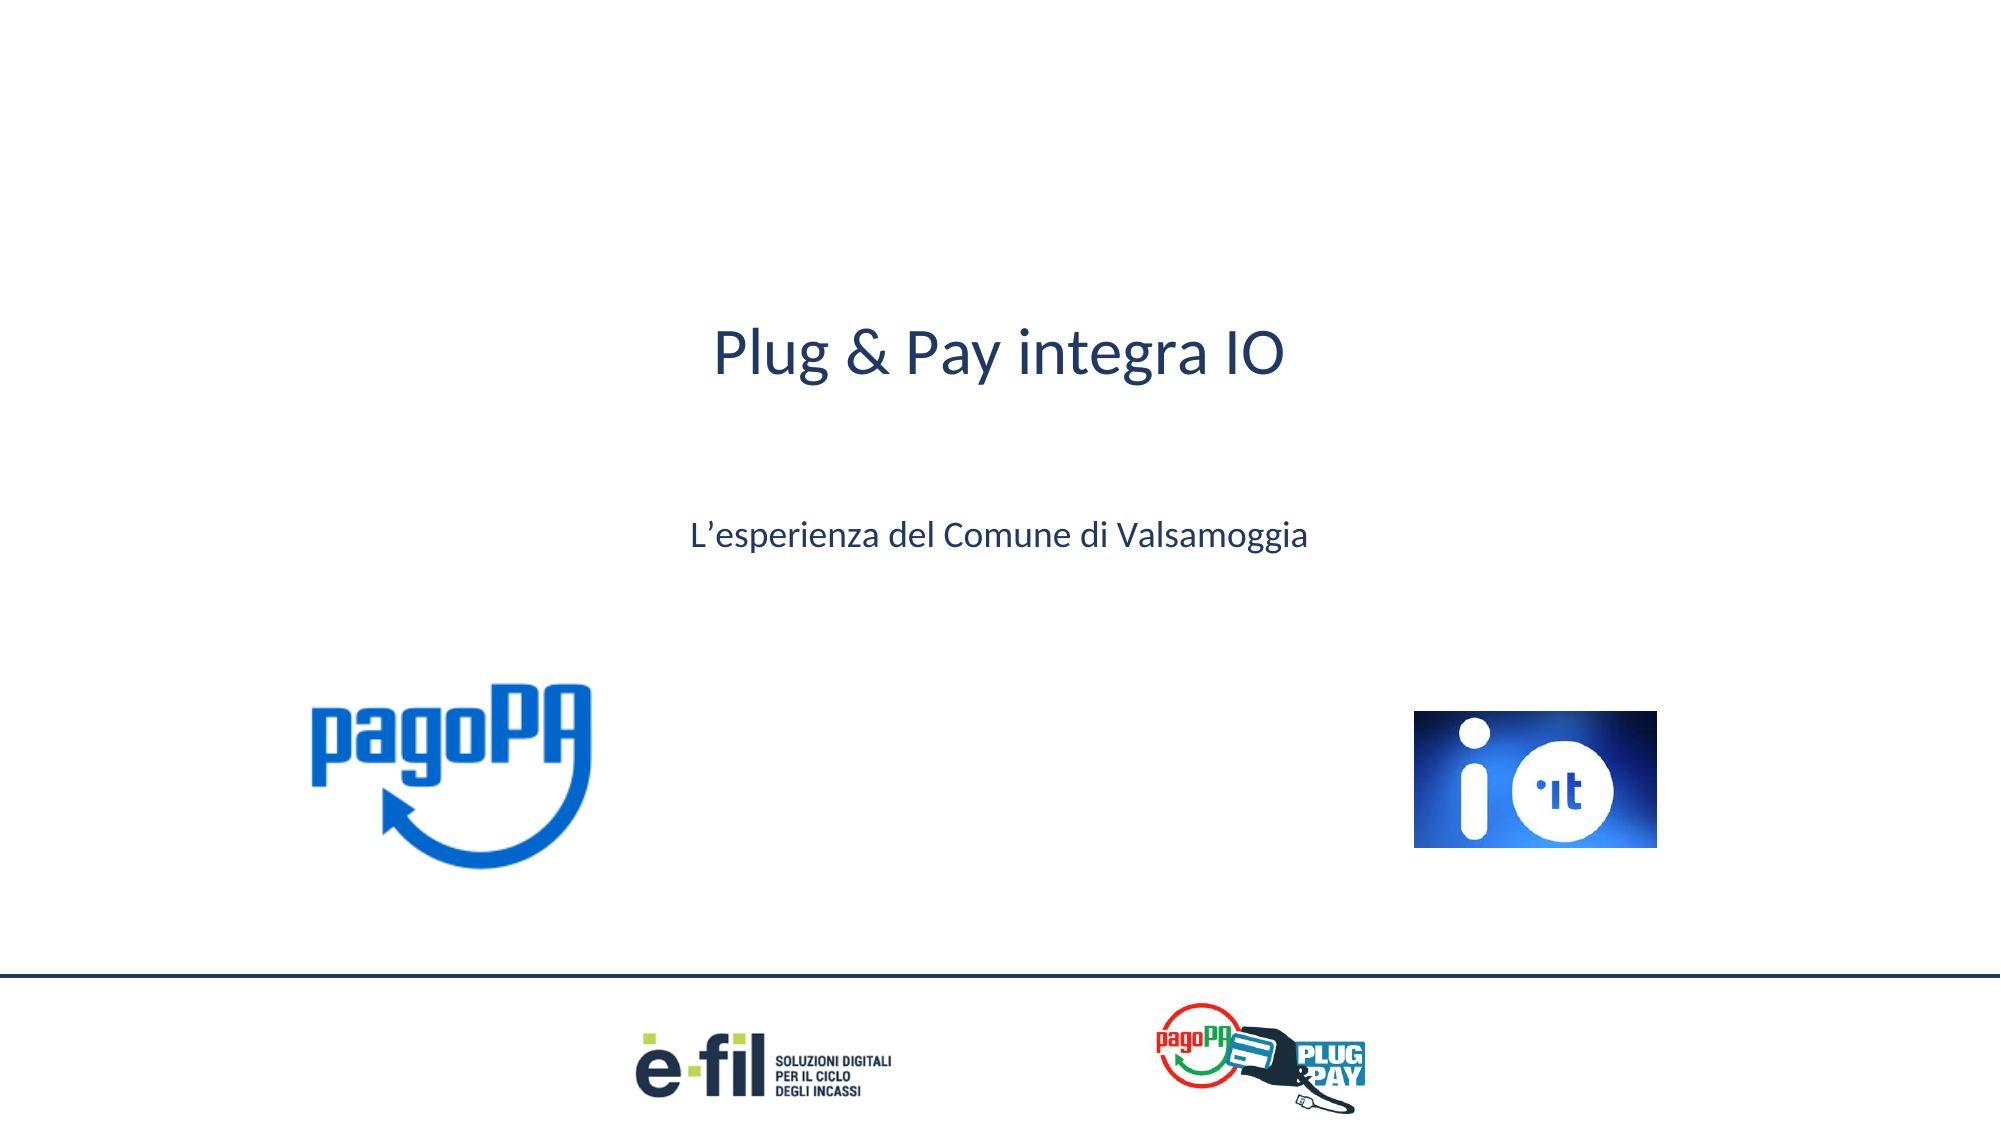

Plug & Pay integra IO
L’esperienza del Comune di Valsamoggia